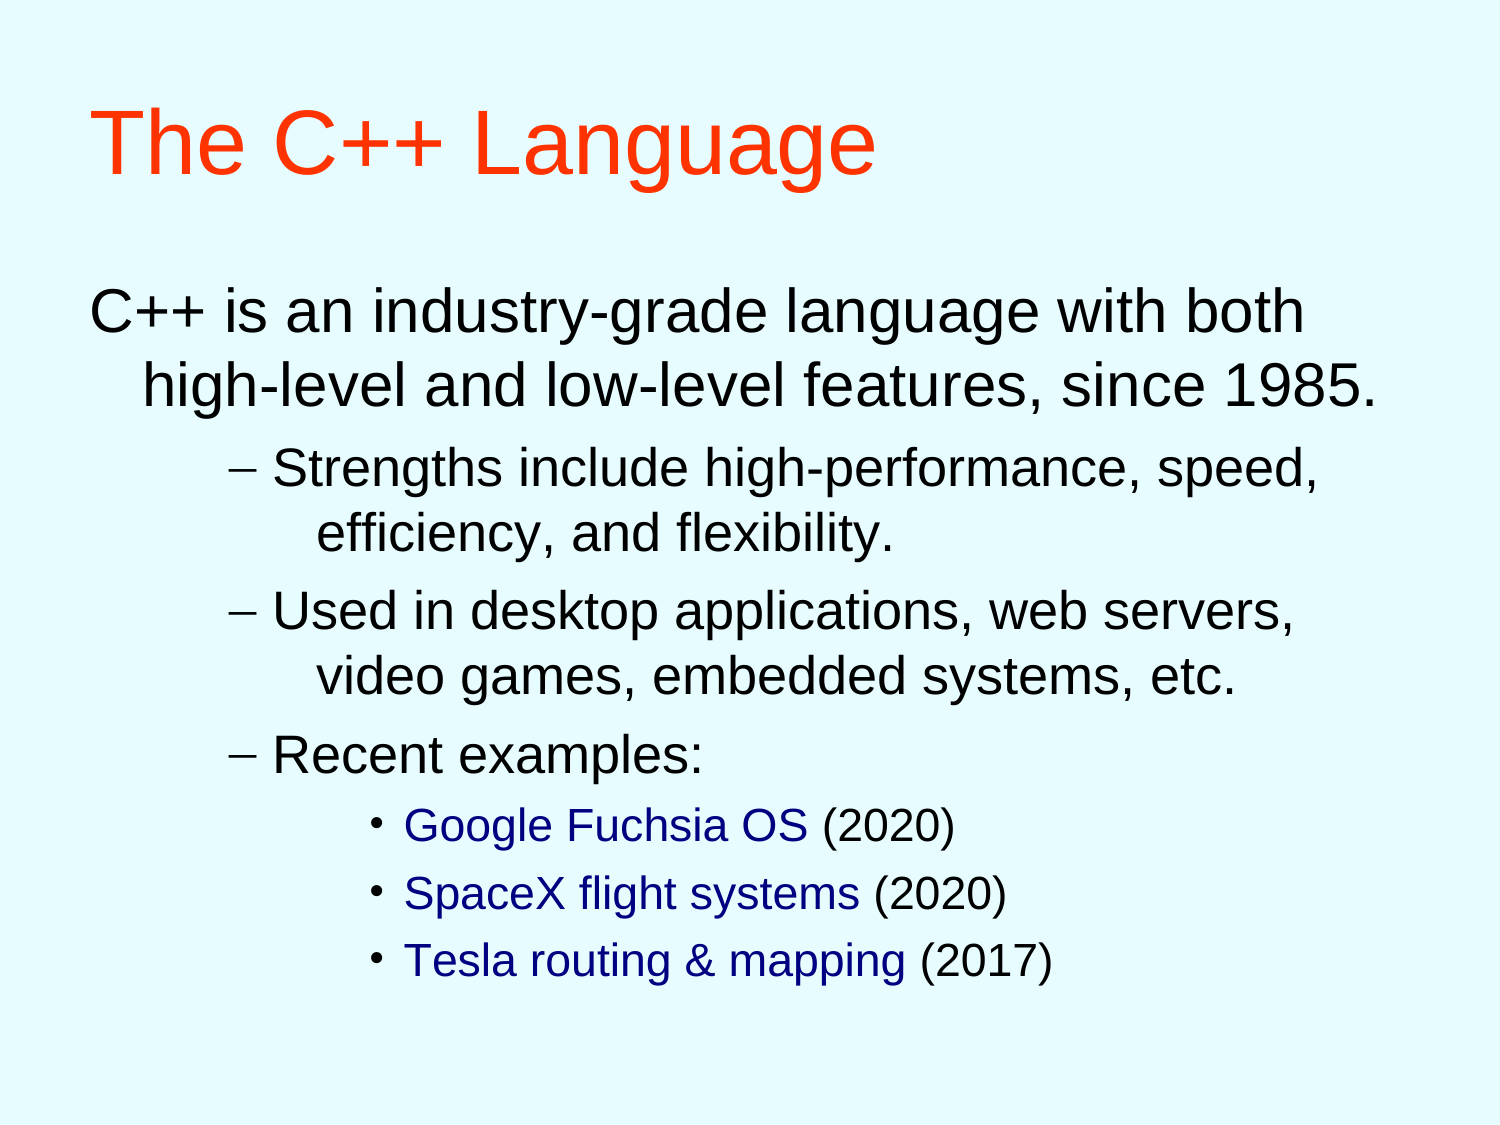

# The C++ Language
C++ is an industry-grade language with both high-level and low-level features, since 1985.
Strengths include high-performance, speed, efficiency, and flexibility.
Used in desktop applications, web servers, video games, embedded systems, etc.
Recent examples:
Google Fuchsia OS (2020)
SpaceX flight systems (2020)
Tesla routing & mapping (2017)